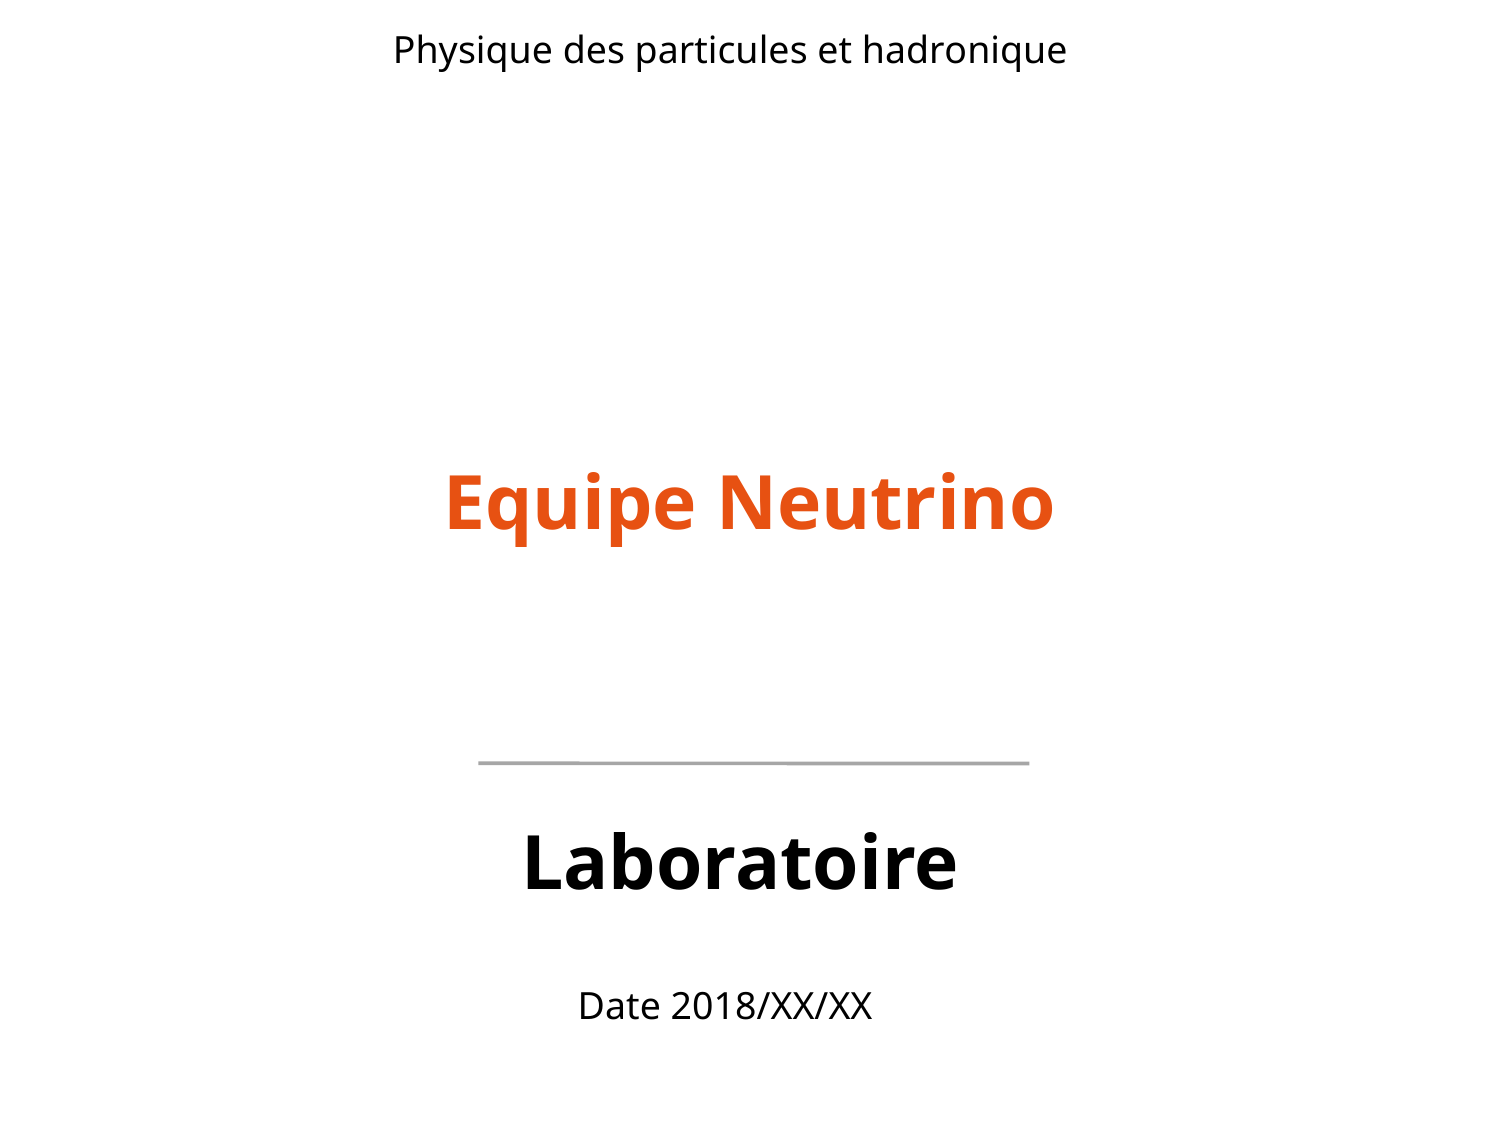

Physique des particules et hadronique
# Equipe Neutrino Laboratoire
Date 2018/XX/XX